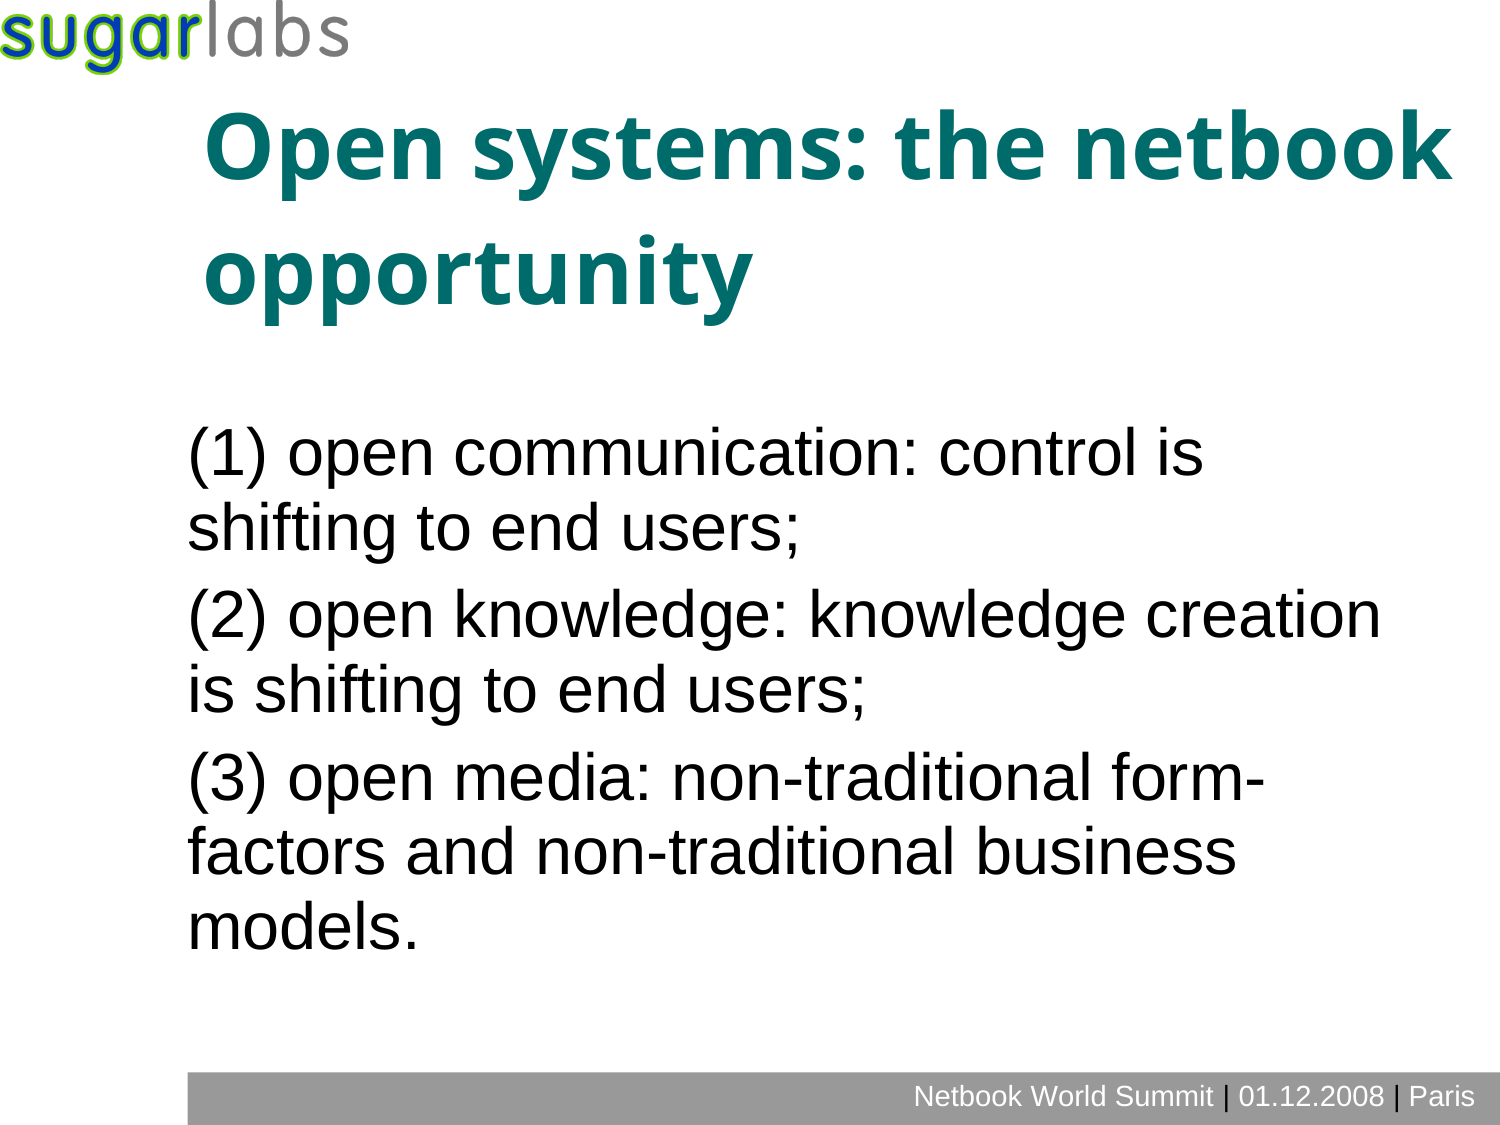

# Open systems: the netbook opportunity
(1) open communication: control is shifting to end users;
(2) open knowledge: knowledge creation is shifting to end users;
(3) open media: non-traditional form-factors and non-traditional business models.